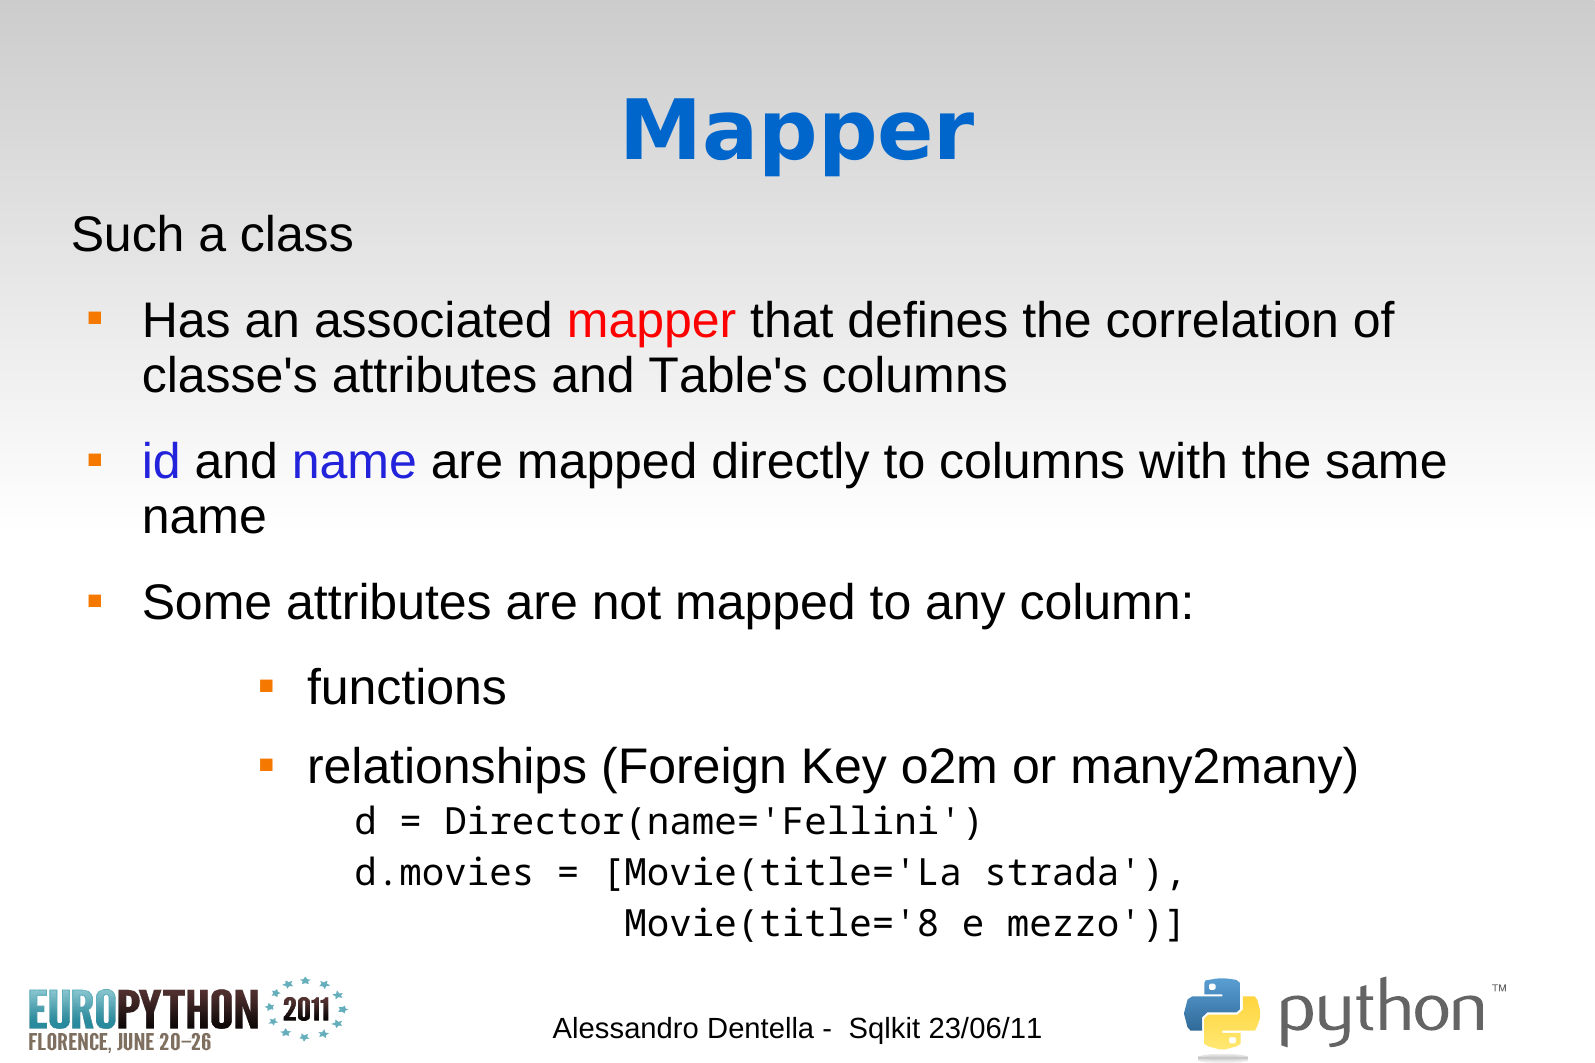

# Mapper
Such a class
Has an associated mapper that defines the correlation of classe's attributes and Table's columns
id and name are mapped directly to columns with the same name
Some attributes are not mapped to any column:
functions
relationships (Foreign Key o2m or many2many)
d = Director(name='Fellini')
d.movies = [Movie(title='La strada'),
 Movie(title='8 e mezzo')]